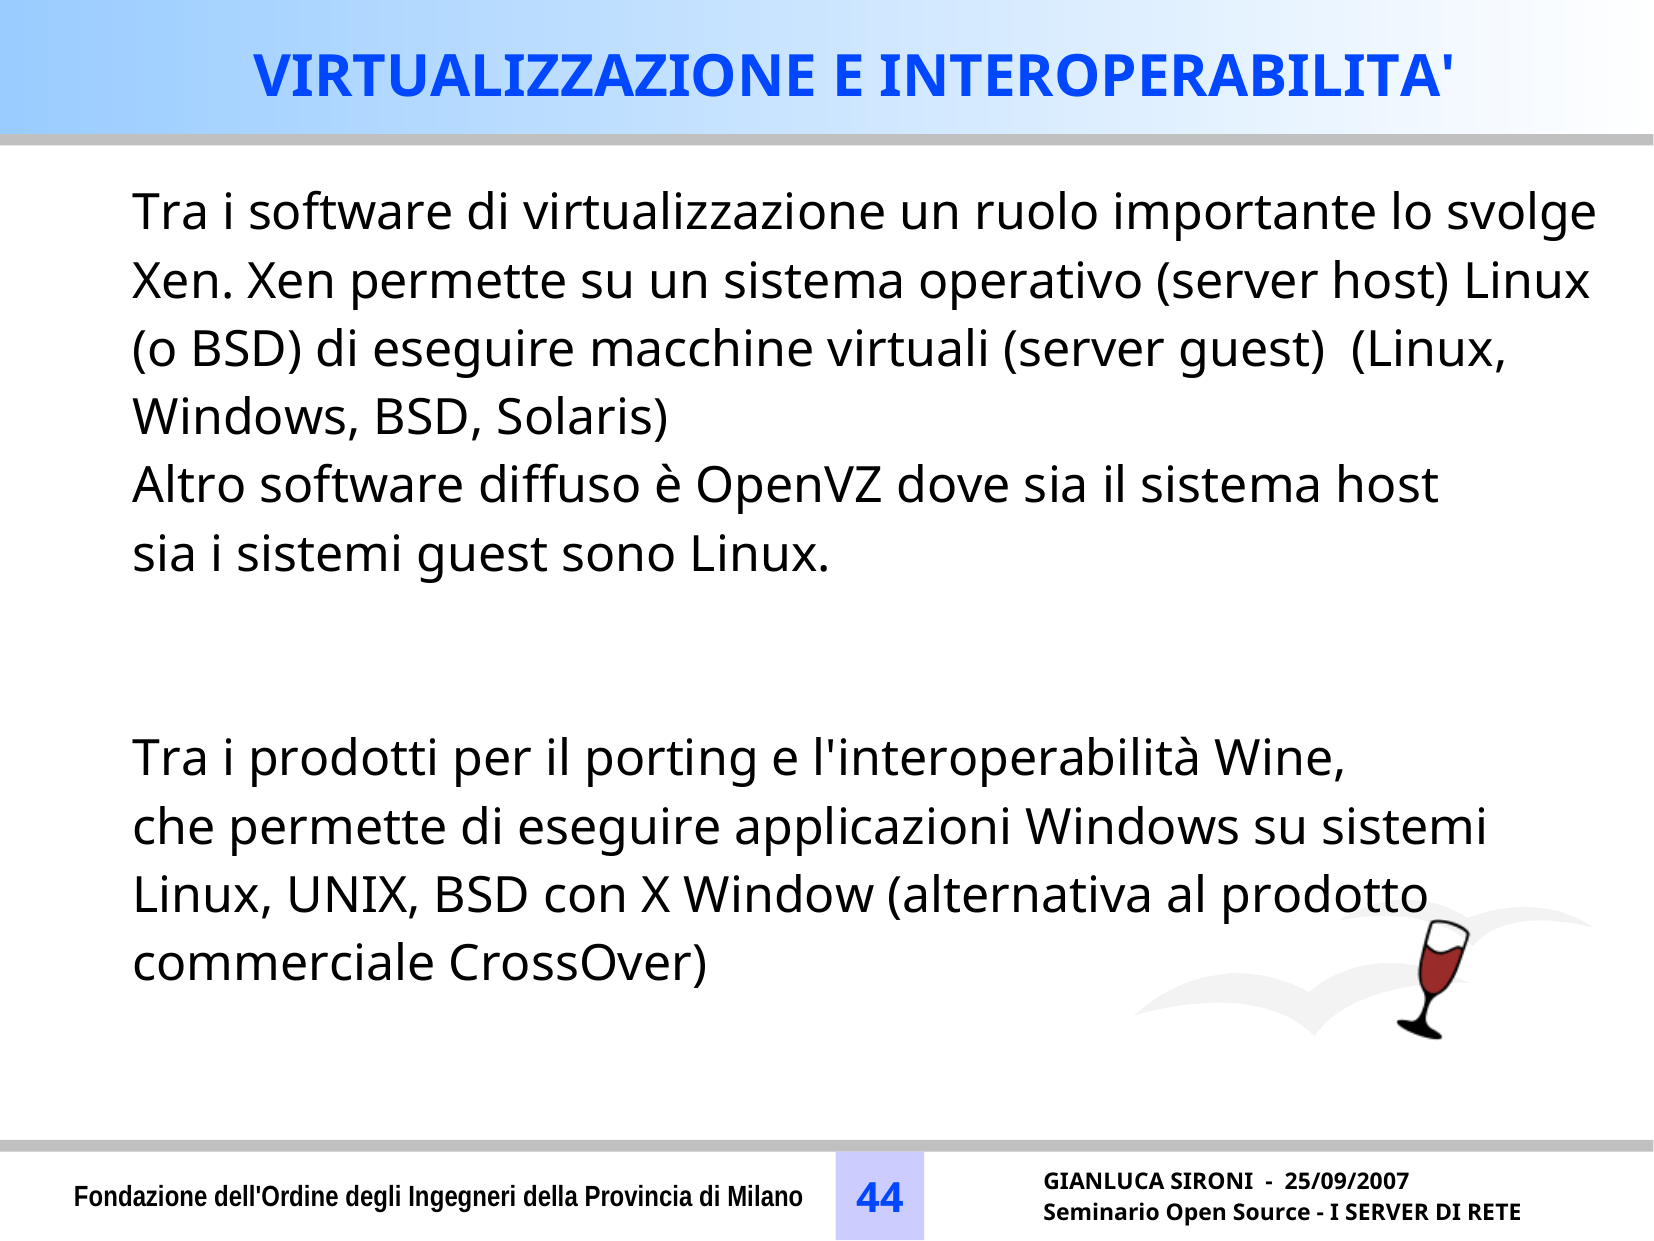

# VIRTUALIZZAZIONE E INTEROPERABILITA'
Tra i software di virtualizzazione un ruolo importante lo svolge Xen. Xen permette su un sistema operativo (server host) Linux (o BSD) di eseguire macchine virtuali (server guest) (Linux, Windows, BSD, Solaris)
Altro software diffuso è OpenVZ dove sia il sistema host
sia i sistemi guest sono Linux.
Tra i prodotti per il porting e l'interoperabilità Wine,
che permette di eseguire applicazioni Windows su sistemi Linux, UNIX, BSD con X Window (alternativa al prodotto commerciale CrossOver)